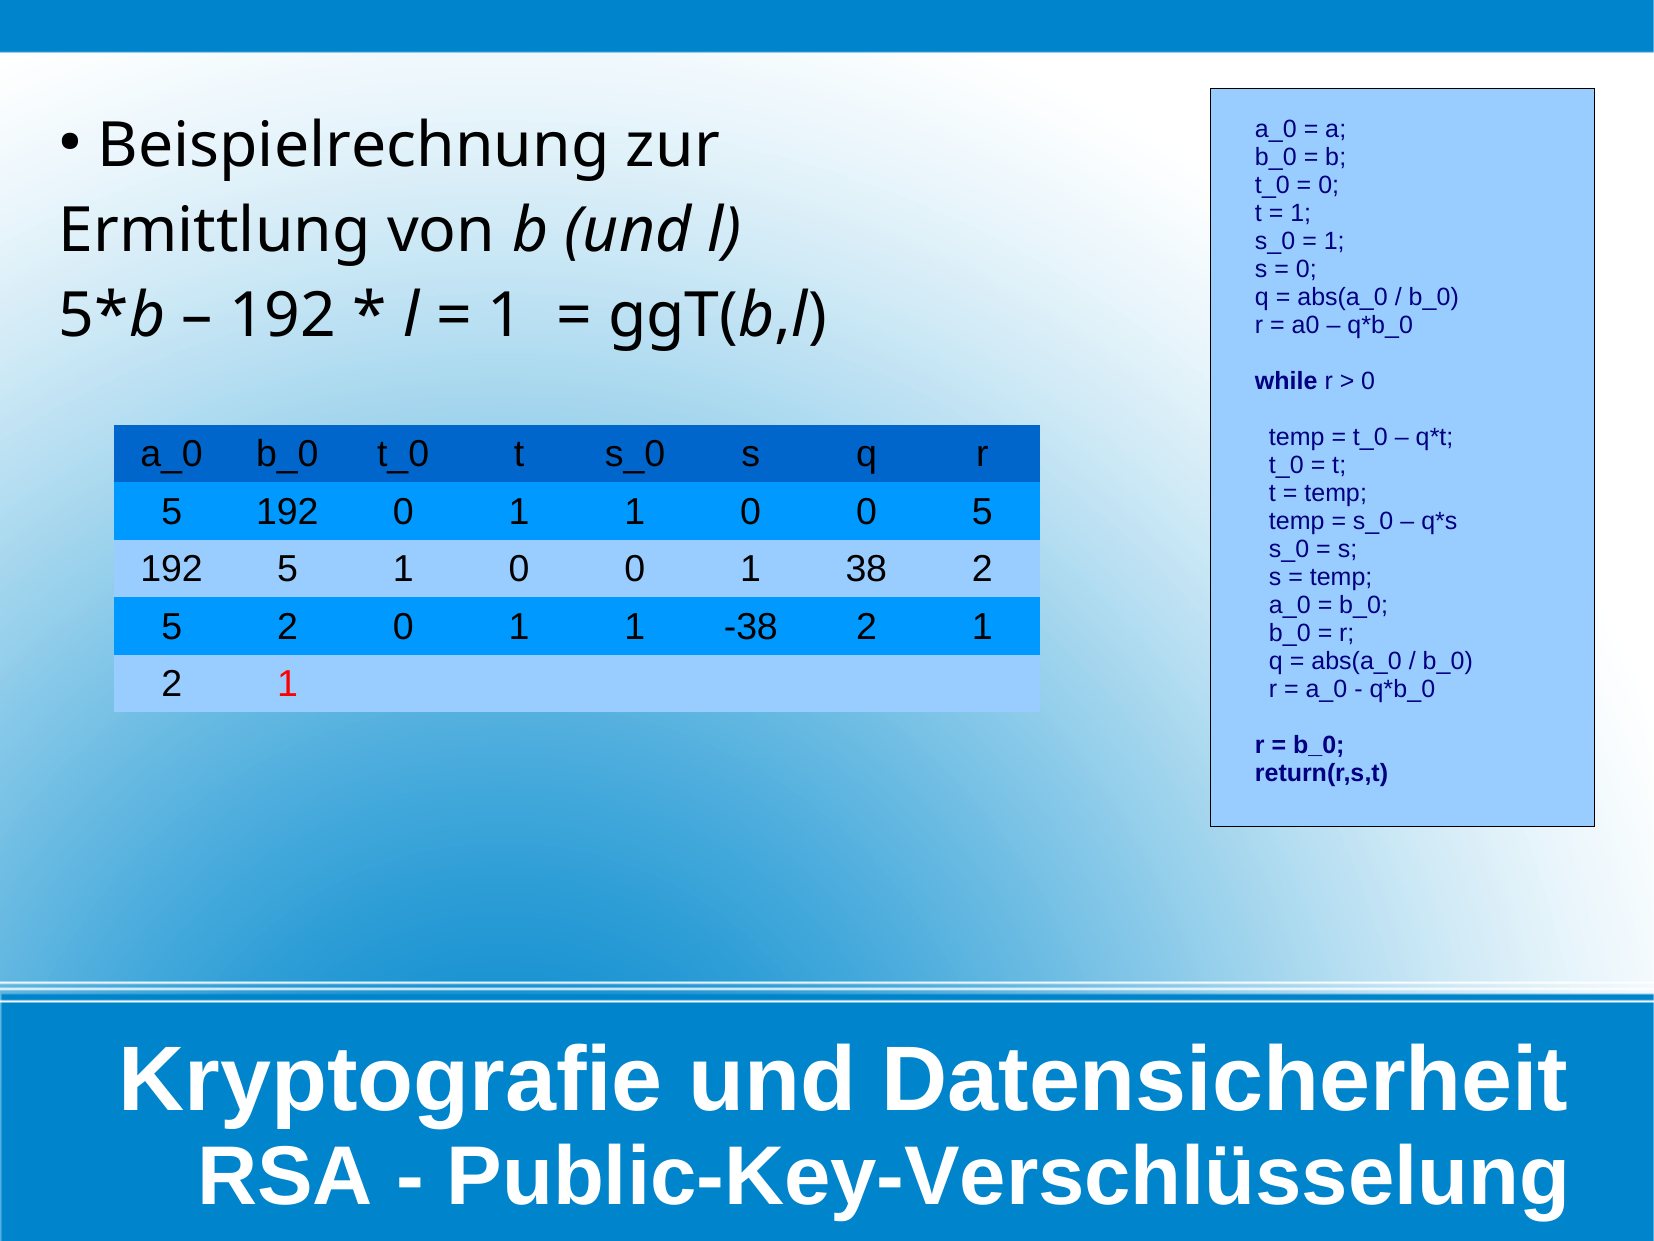

Beispielrechnung zur Ermittlung von b (und l)
5*b – 192 * l = 1 = ggT(b,l)
a_0 = a;
b_0 = b;
t_0 = 0;
t = 1;
s_0 = 1;
s = 0;
q = abs(a_0 / b_0)
r = a0 – q*b_0
while r > 0
 temp = t_0 – q*t;
 t_0 = t;
 t = temp;
 temp = s_0 – q*s
 s_0 = s;
 s = temp;
 a_0 = b_0;
 b_0 = r;
 q = abs(a_0 / b_0)
 r = a_0 - q*b_0
r = b_0;
return(r,s,t)
| a\_0 | b\_0 | t\_0 | t | s\_0 | s | q | r |
| --- | --- | --- | --- | --- | --- | --- | --- |
| 5 | 192 | 0 | 1 | 1 | 0 | 0 | 5 |
| 192 | 5 | 1 | 0 | 0 | 1 | 38 | 2 |
| 5 | 2 | 0 | 1 | 1 | -38 | 2 | 1 |
| 2 | 1 | | | | | | |
# Kryptografie und Datensicherheit RSA - Public-Key-Verschlüsselung